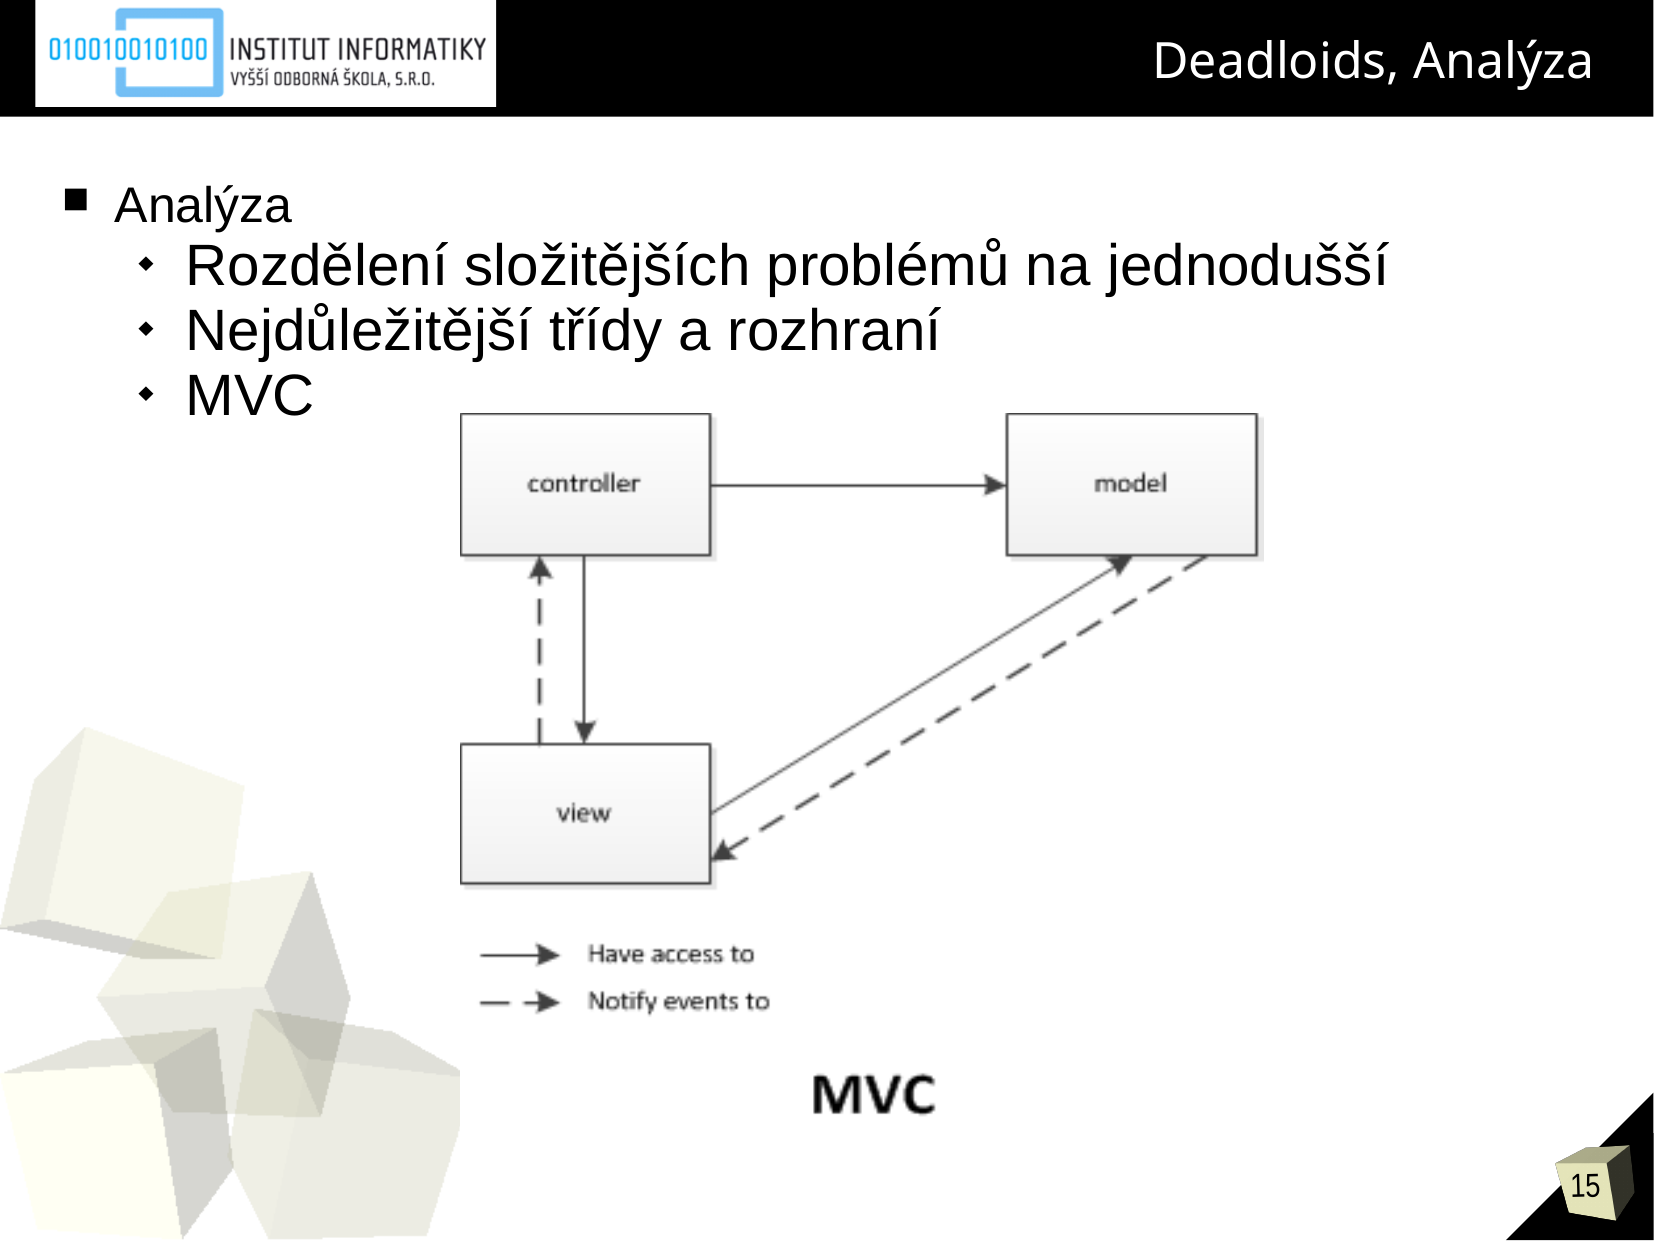

# Deadloids, Analýza
Analýza
Rozdělení složitějších problémů na jednodušší
Nejdůležitější třídy a rozhraní
MVC